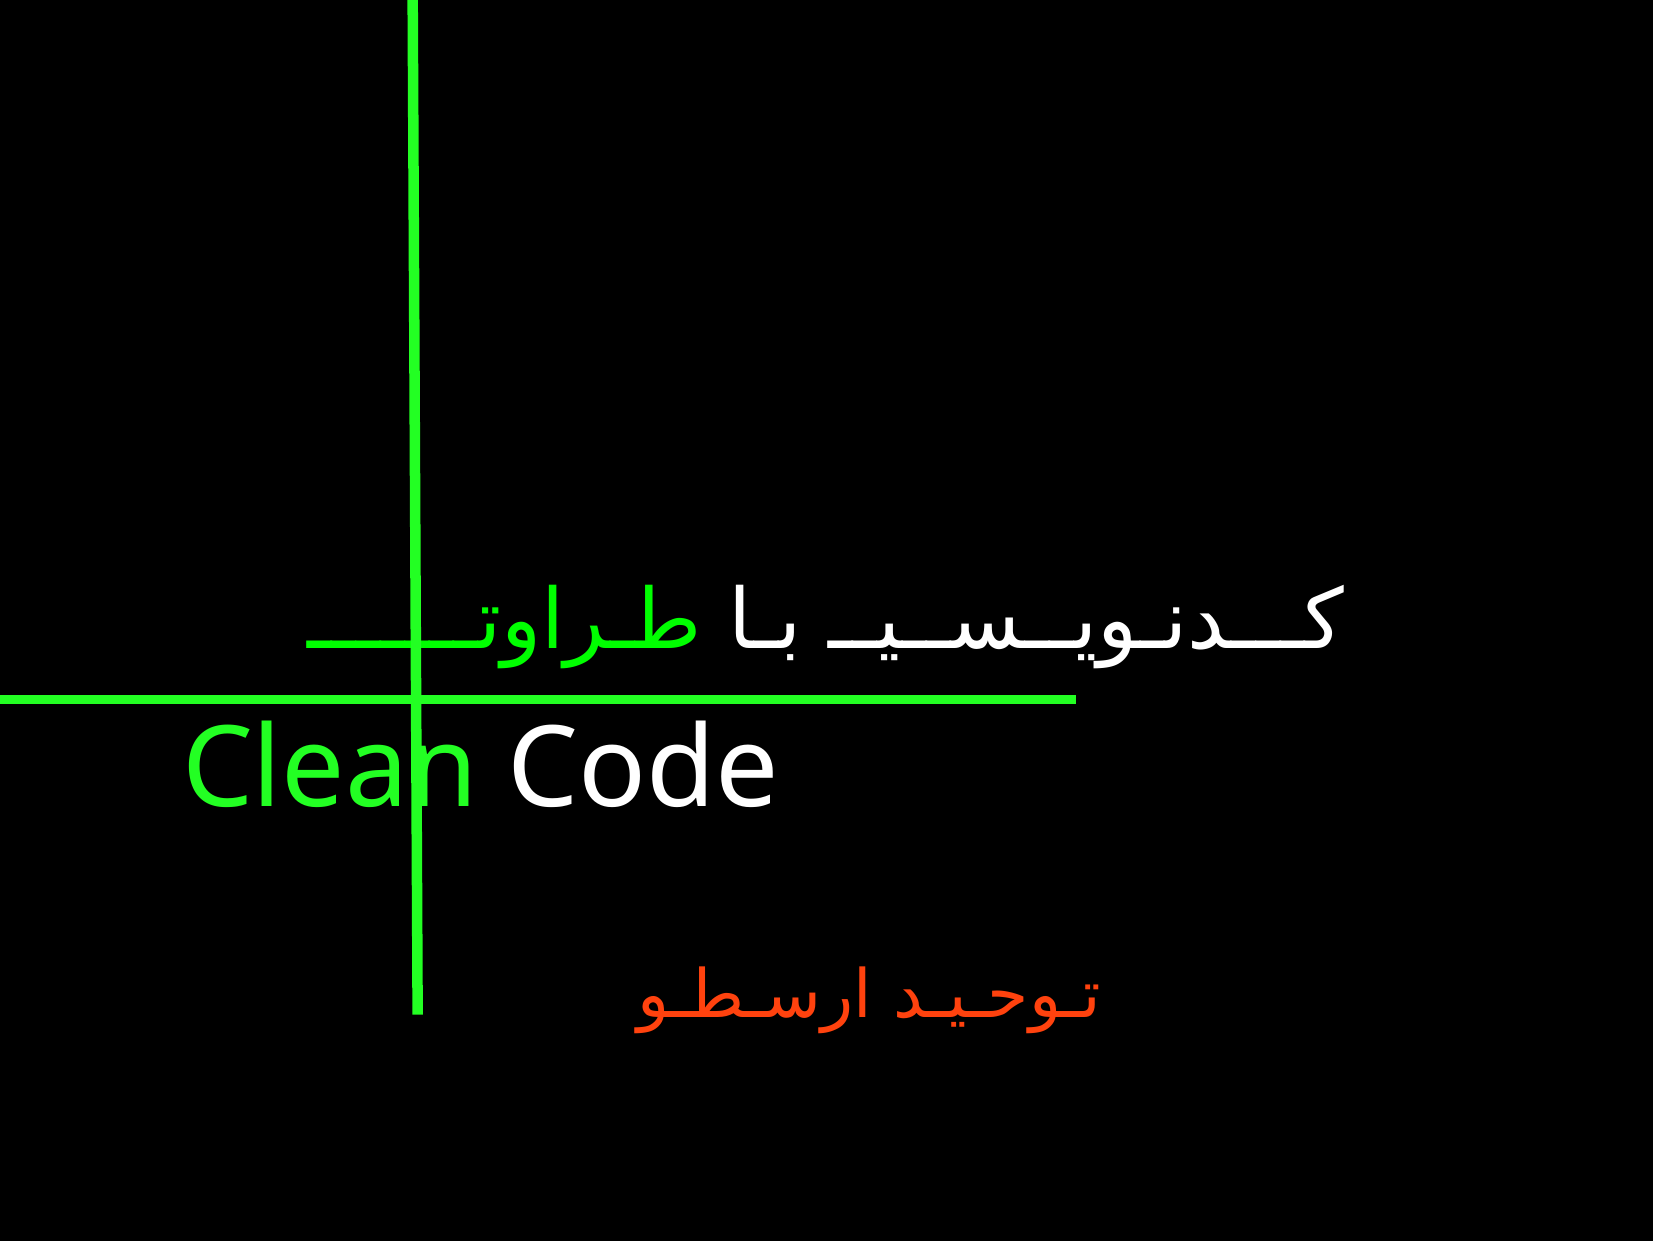

# کـــدنـویــســیــ بـا طـراوتـــــــ
 Clean Code
تـوحـیـد ارسـطـو